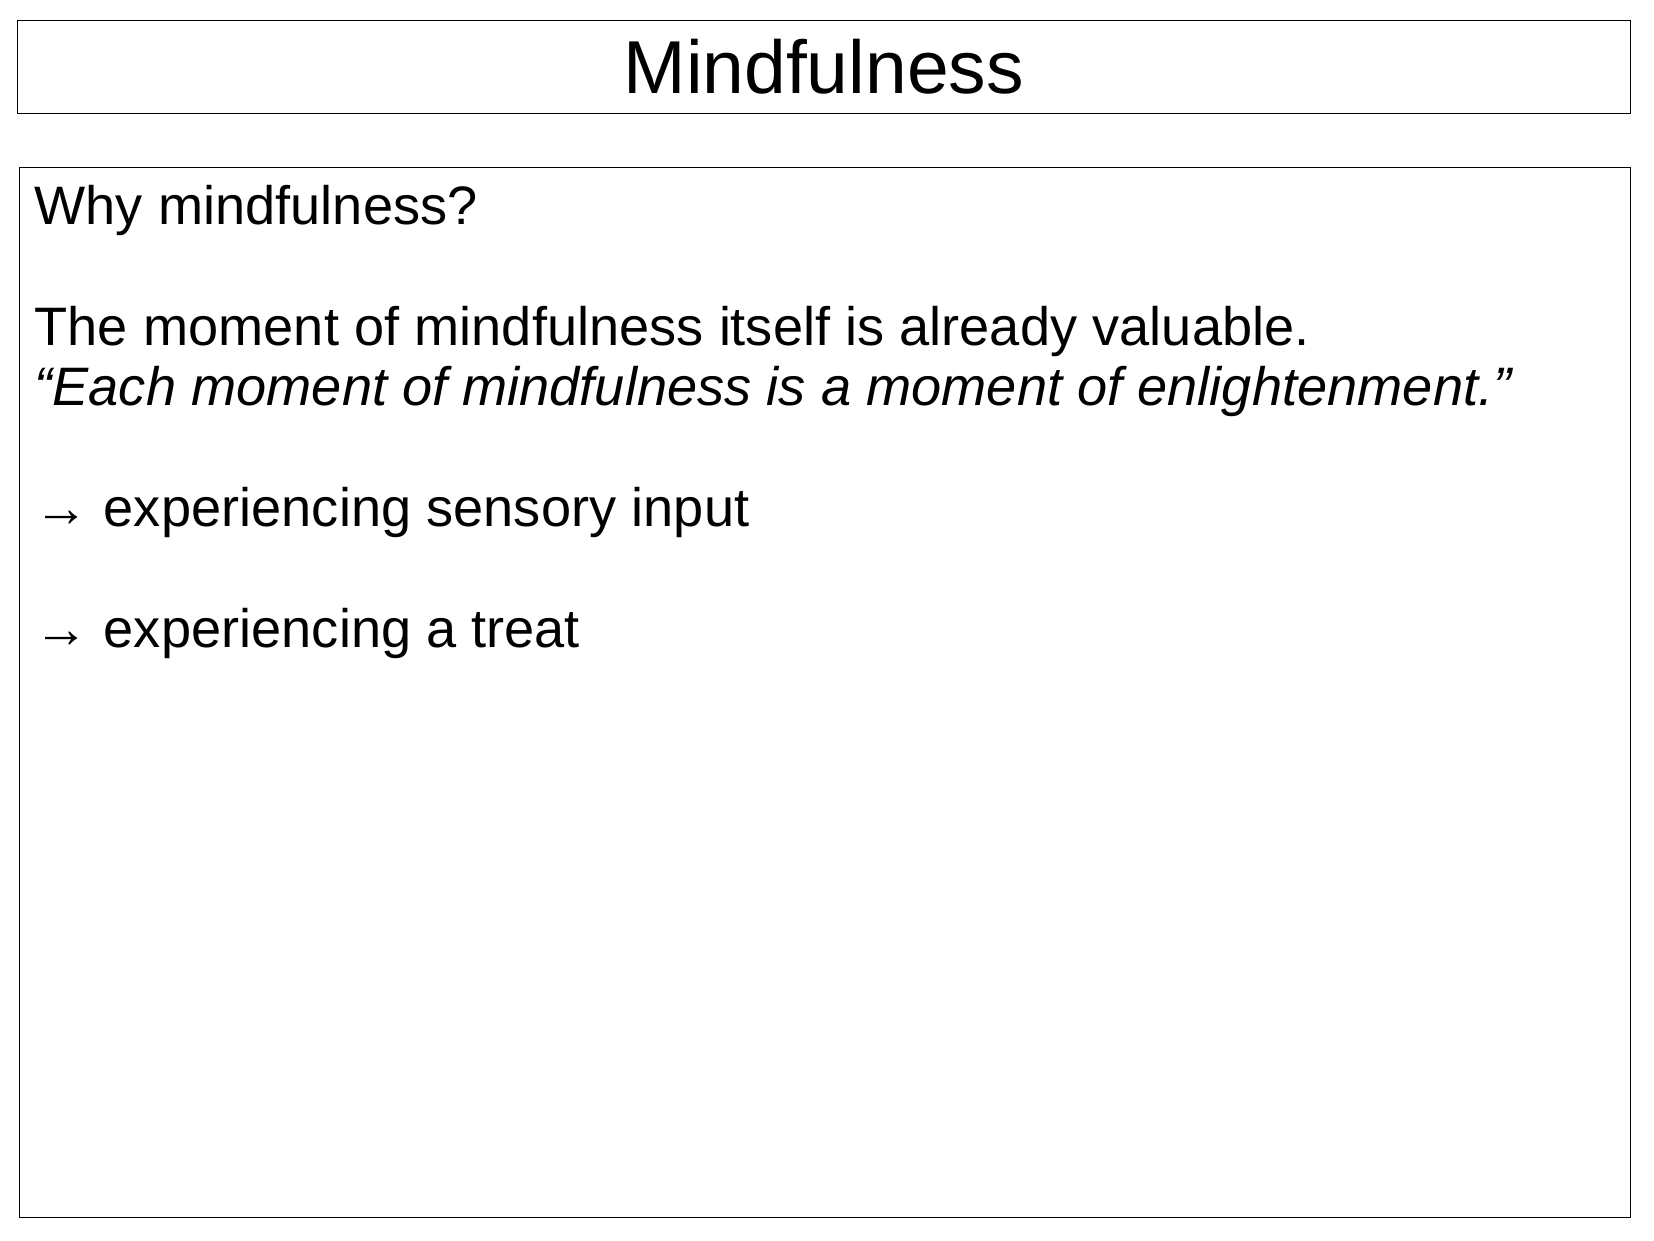

# Mindfulness
Why mindfulness?
The moment of mindfulness itself is already valuable.
“Each moment of mindfulness is a moment of enlightenment.”
→ experiencing sensory input
→ experiencing a treat